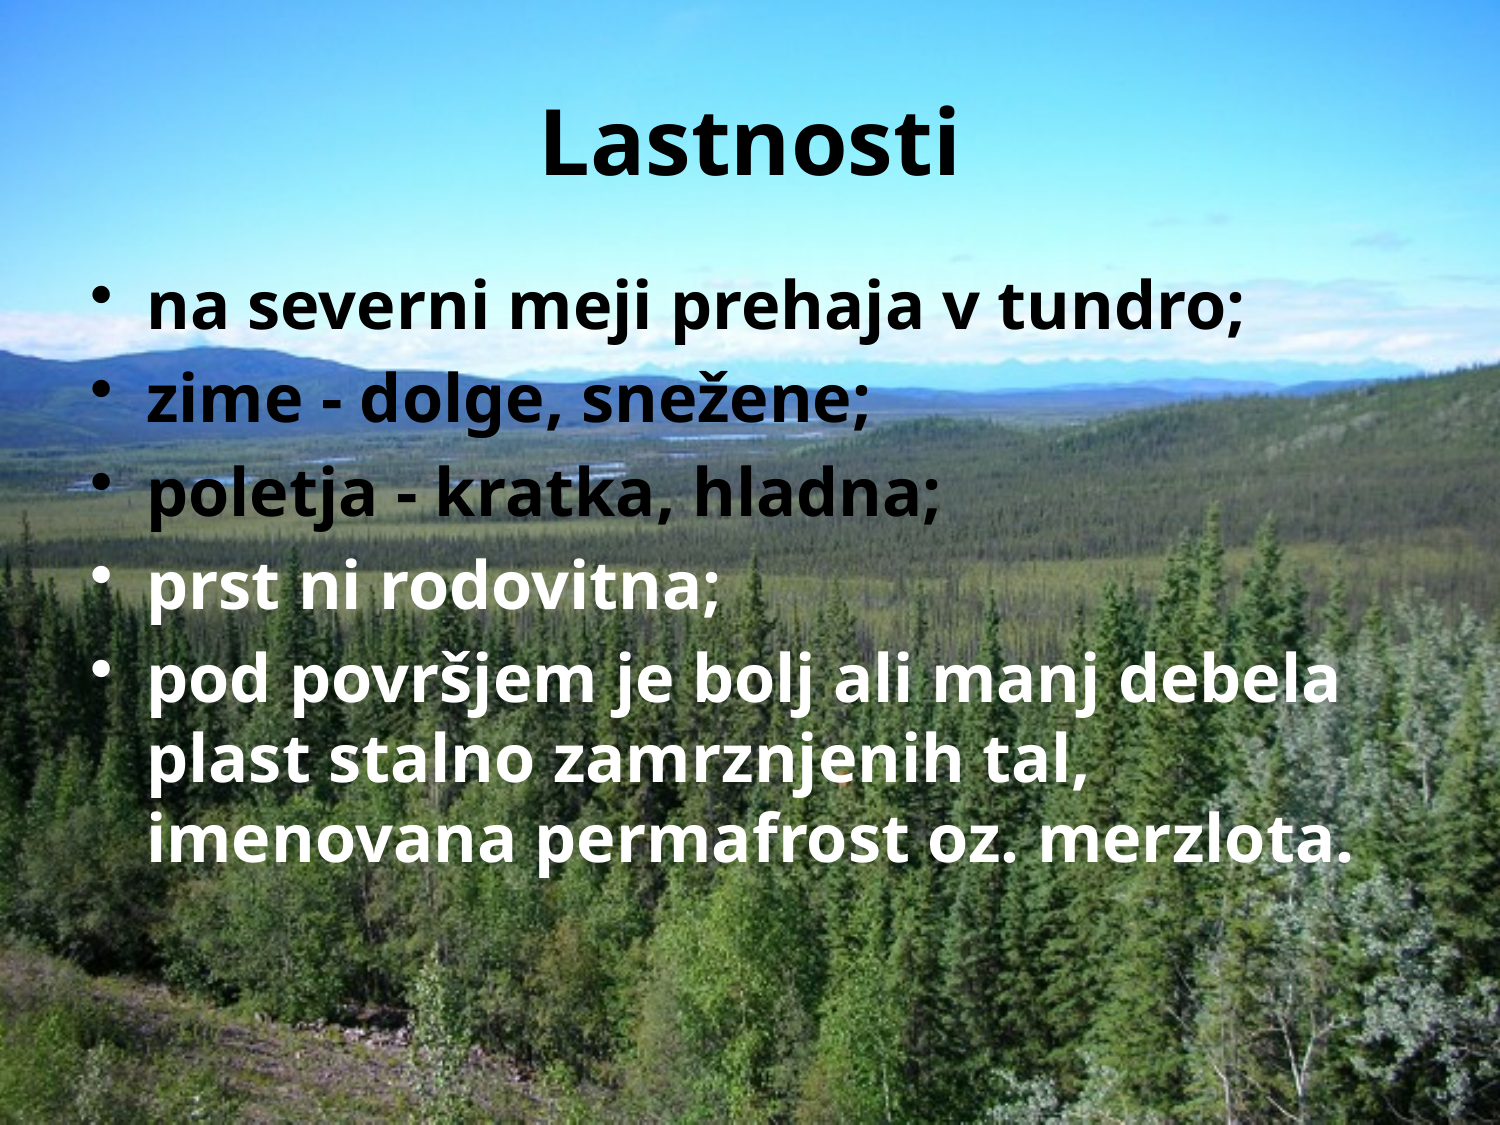

Lastnosti
# na severni meji prehaja v tundro;
zime - dolge, snežene;
poletja - kratka, hladna;
prst ni rodovitna;
pod površjem je bolj ali manj debela plast stalno zamrznjenih tal, imenovana permafrost oz. merzlota.